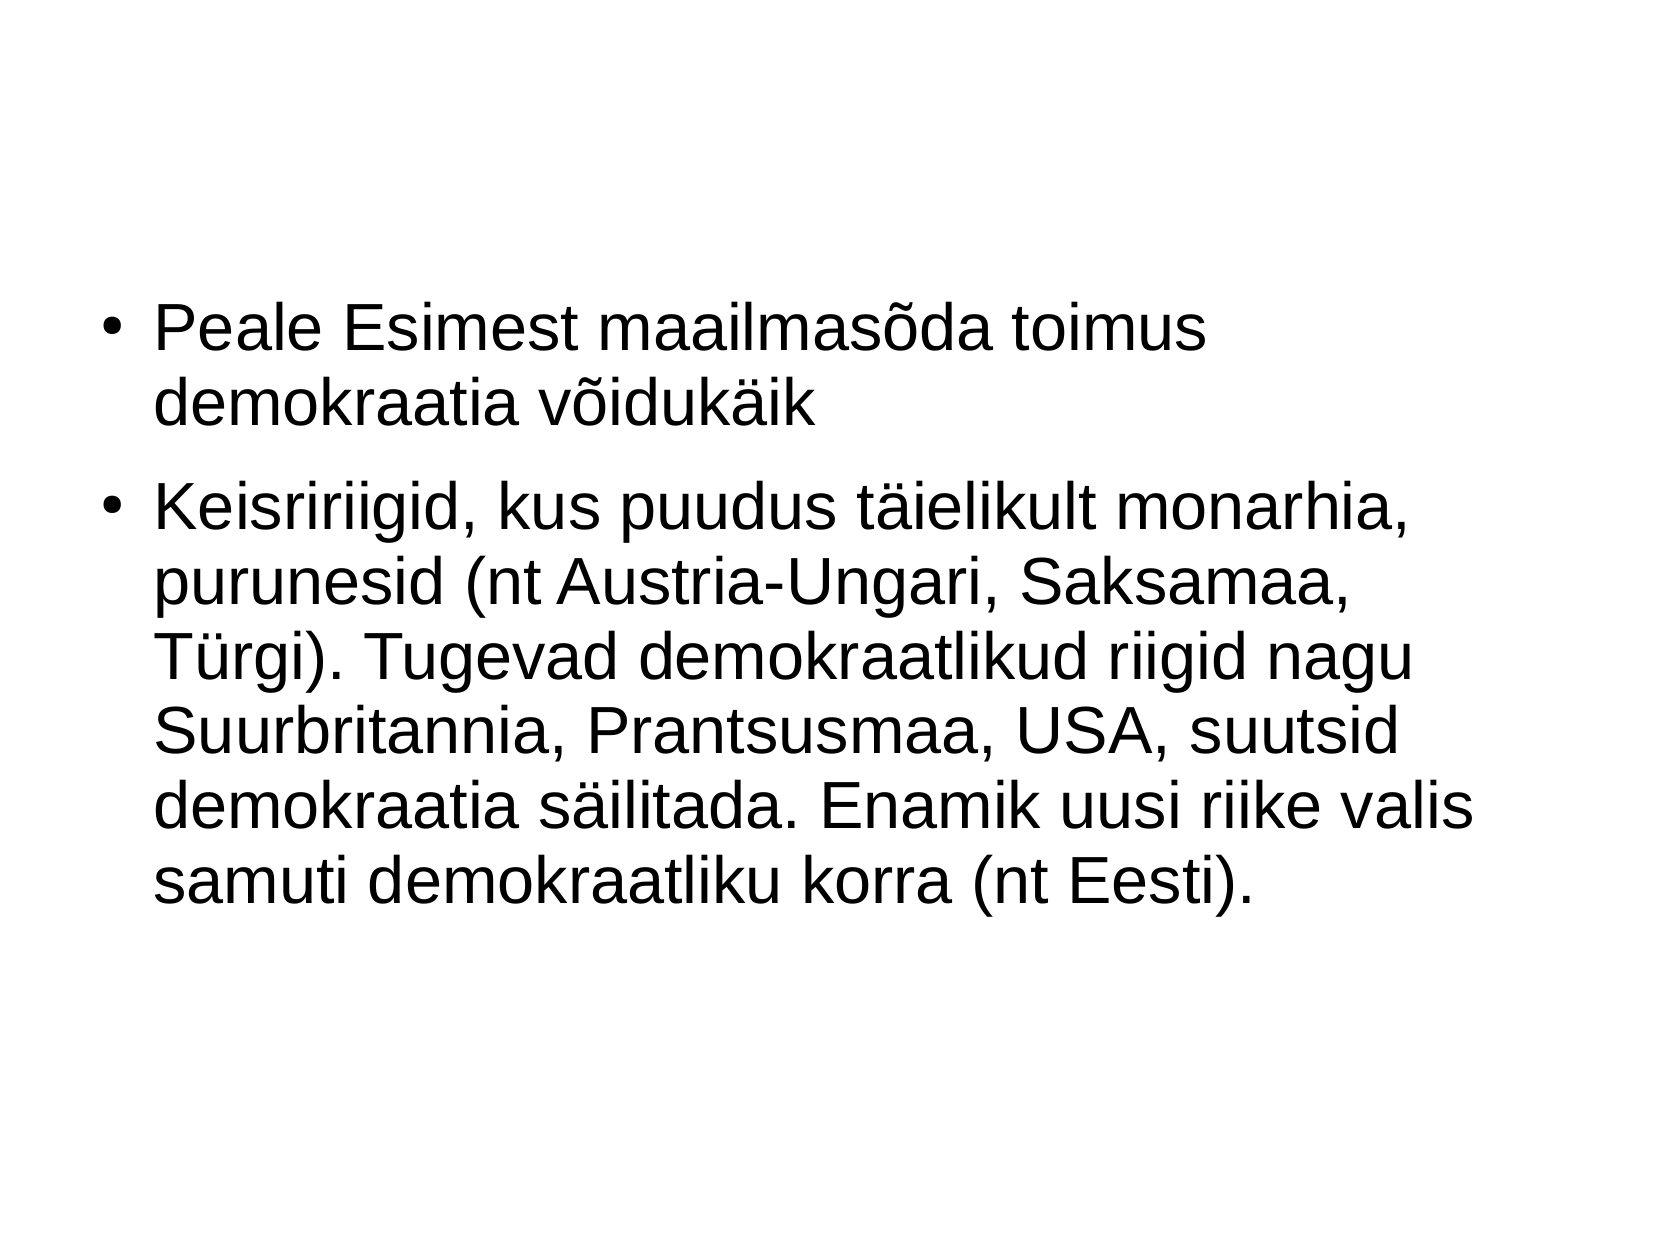

#
Peale Esimest maailmasõda toimus demokraatia võidukäik
Keisririigid, kus puudus täielikult monarhia, purunesid (nt Austria-Ungari, Saksamaa, Türgi). Tugevad demokraatlikud riigid nagu Suurbritannia, Prantsusmaa, USA, suutsid demokraatia säilitada. Enamik uusi riike valis samuti demokraatliku korra (nt Eesti).